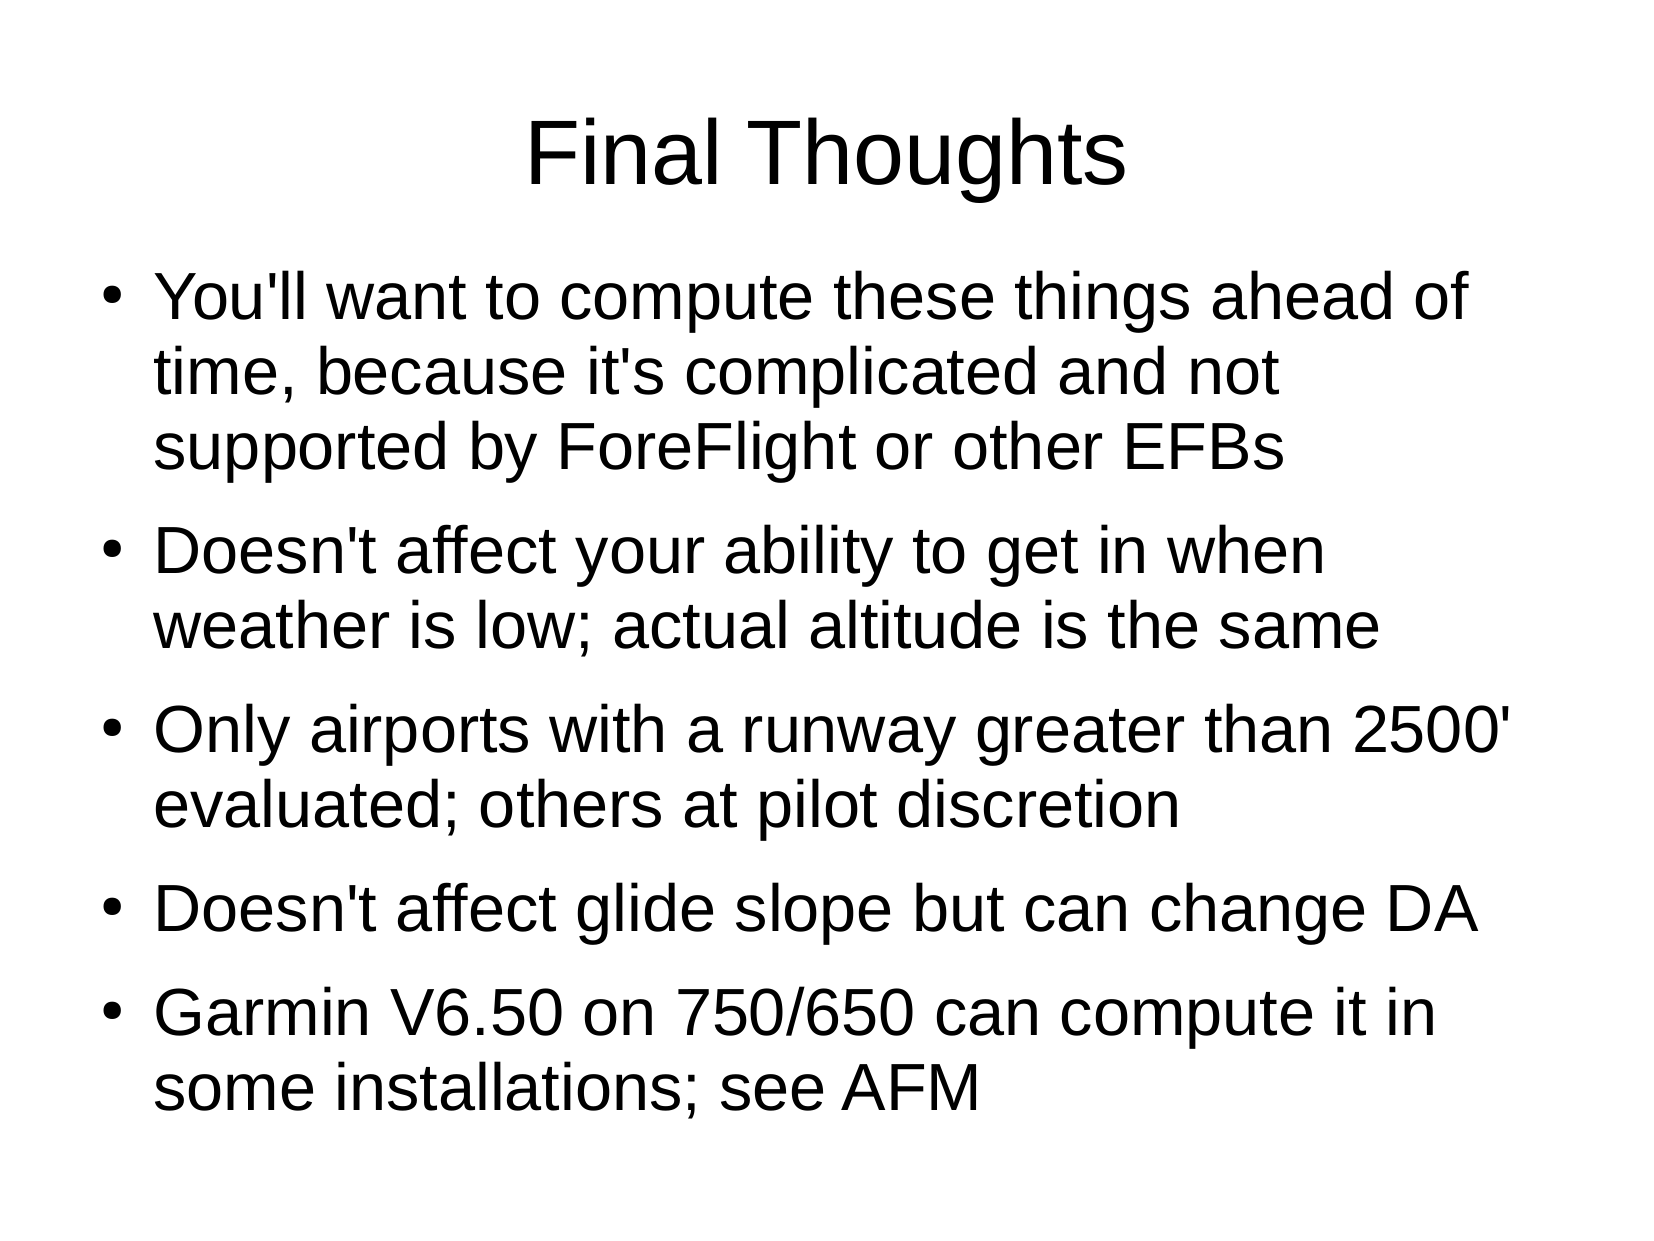

# Final Thoughts
You'll want to compute these things ahead of time, because it's complicated and not supported by ForeFlight or other EFBs
Doesn't affect your ability to get in when weather is low; actual altitude is the same
Only airports with a runway greater than 2500' evaluated; others at pilot discretion
Doesn't affect glide slope but can change DA
Garmin V6.50 on 750/650 can compute it in some installations; see AFM